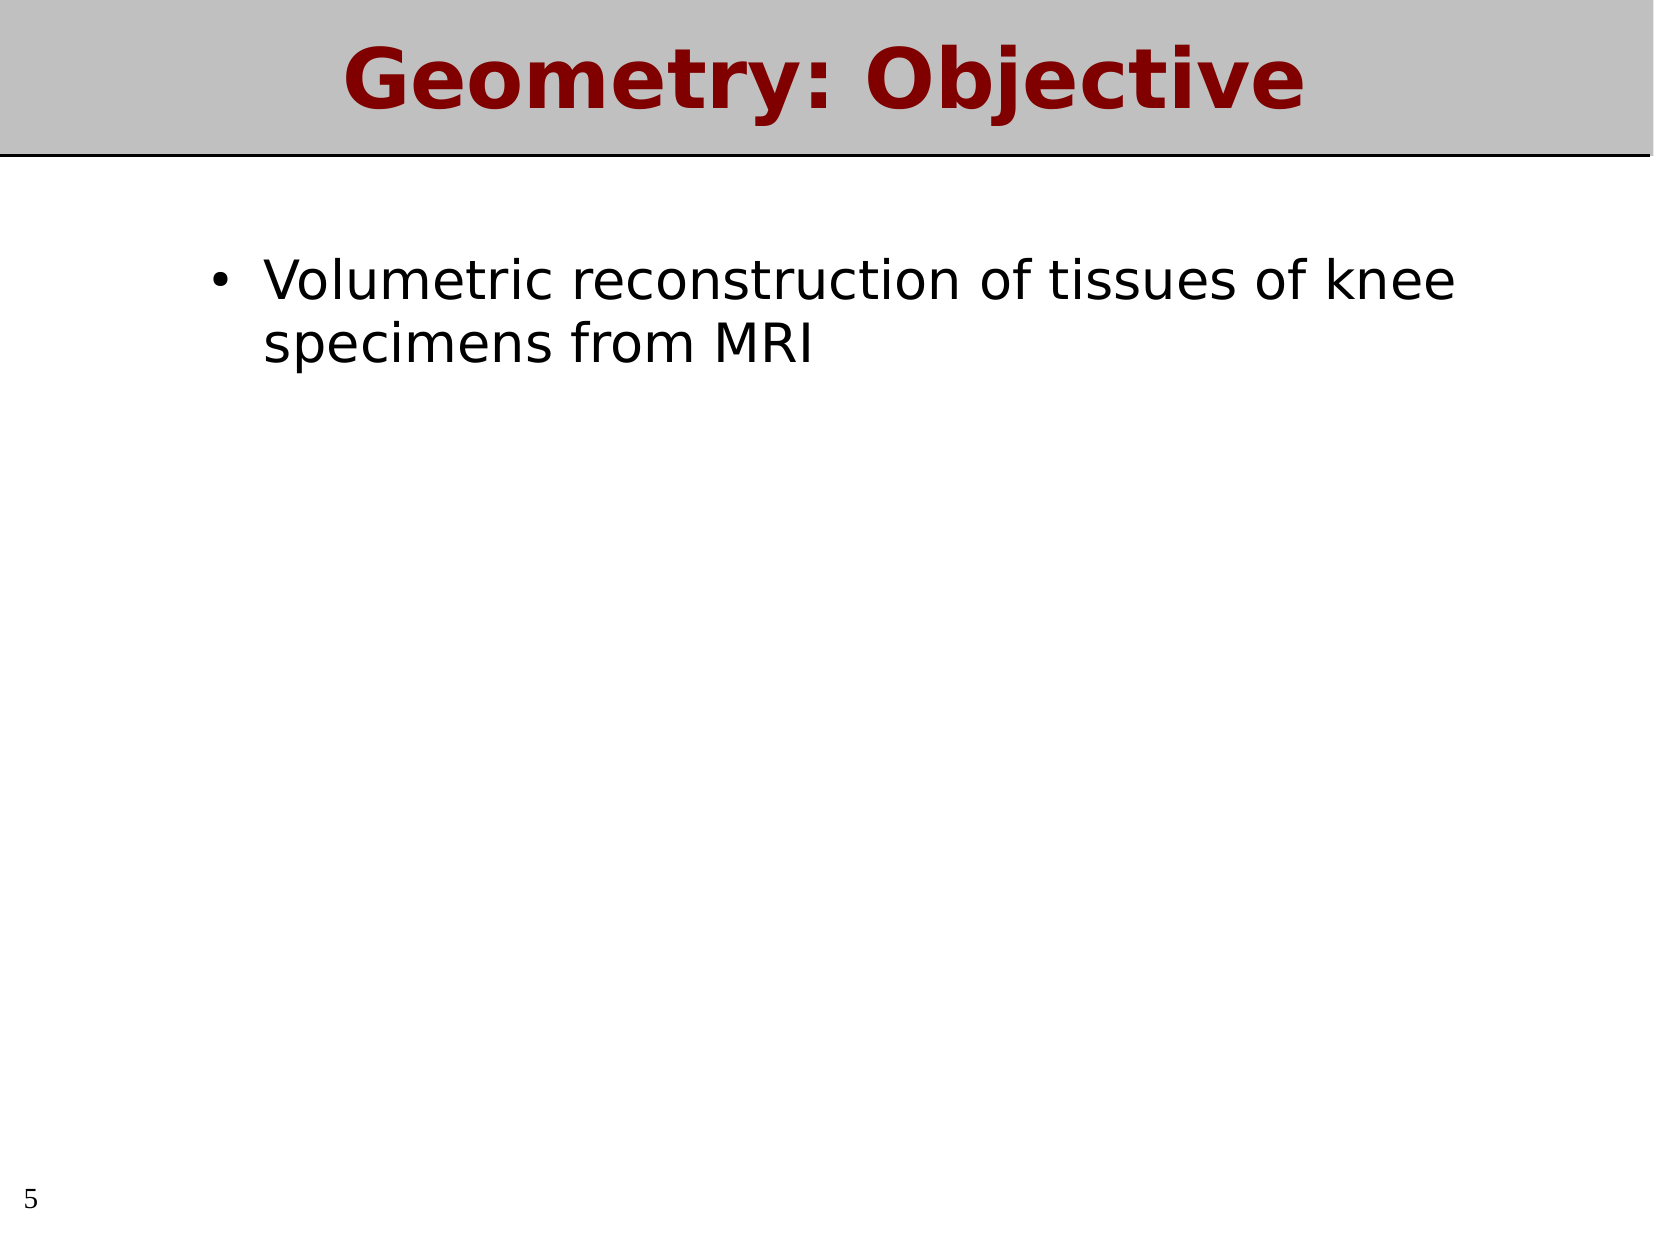

Geometry: Objective
# Volumetric reconstruction of tissues of knee specimens from MRI